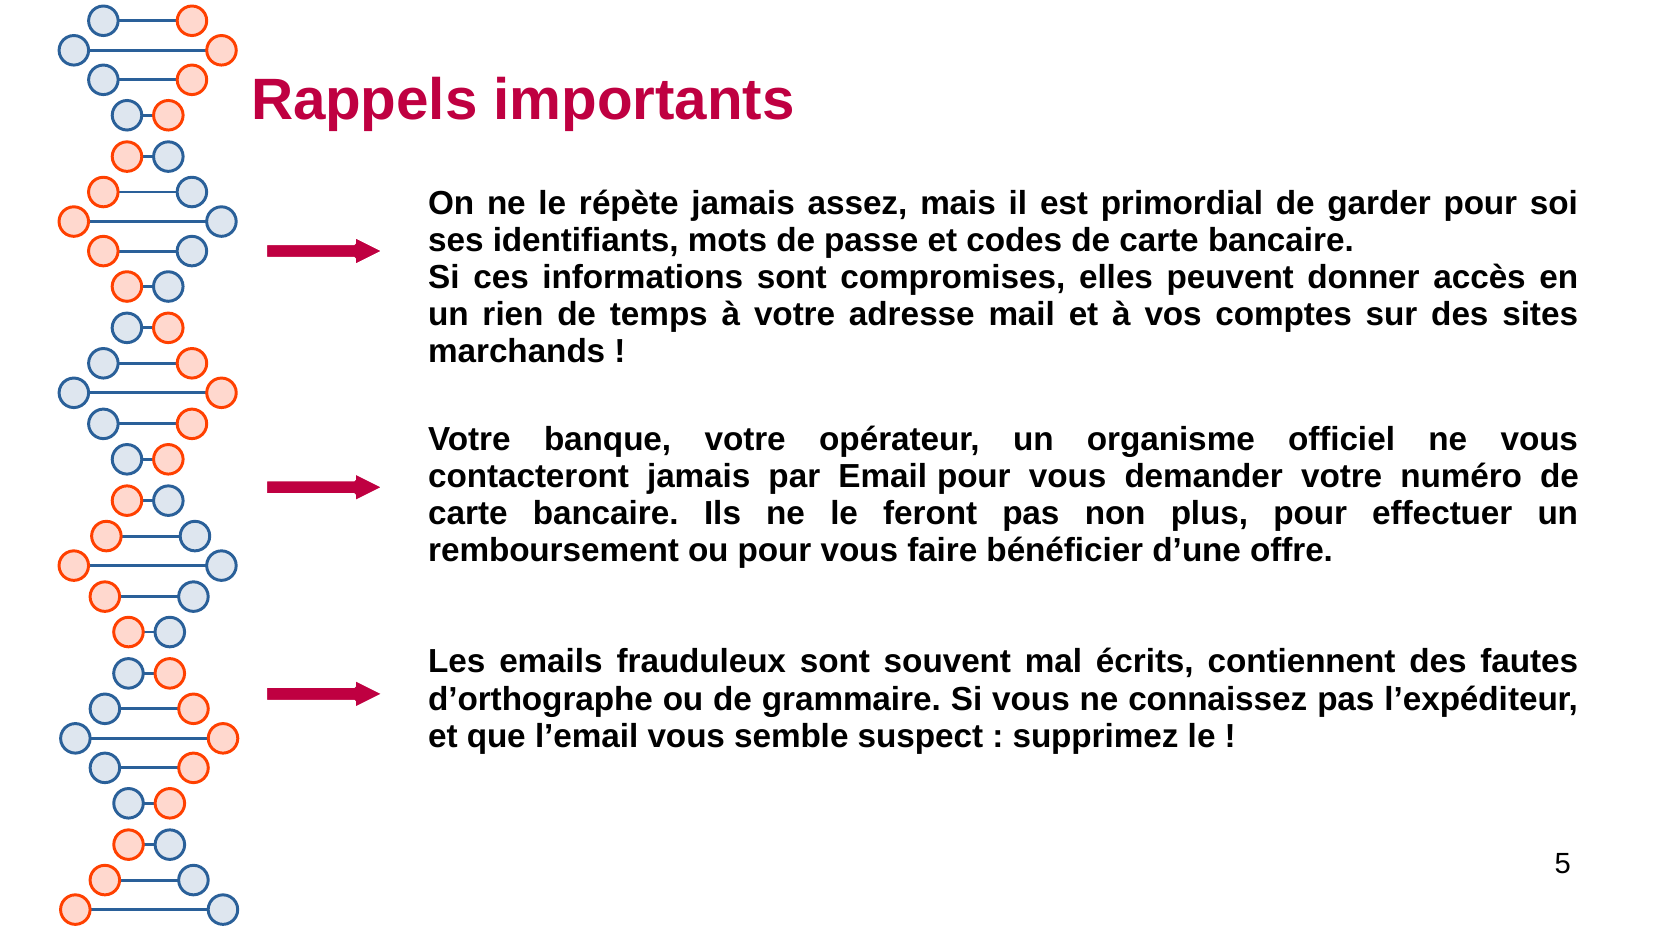

Rappels importants
On ne le répète jamais assez, mais il est primordial de garder pour soi ses identifiants, mots de passe et codes de carte bancaire.
Si ces informations sont compromises, elles peuvent donner accès en un rien de temps à votre adresse mail et à vos comptes sur des sites marchands !
Votre banque, votre opérateur, un organisme officiel ne vous contacteront jamais par Email pour vous demander votre numéro de carte bancaire. Ils ne le feront pas non plus, pour effectuer un remboursement ou pour vous faire bénéficier d’une offre.
Les emails frauduleux sont souvent mal écrits, contiennent des fautes d’orthographe ou de grammaire. Si vous ne connaissez pas l’expéditeur, et que l’email vous semble suspect : supprimez le !
5